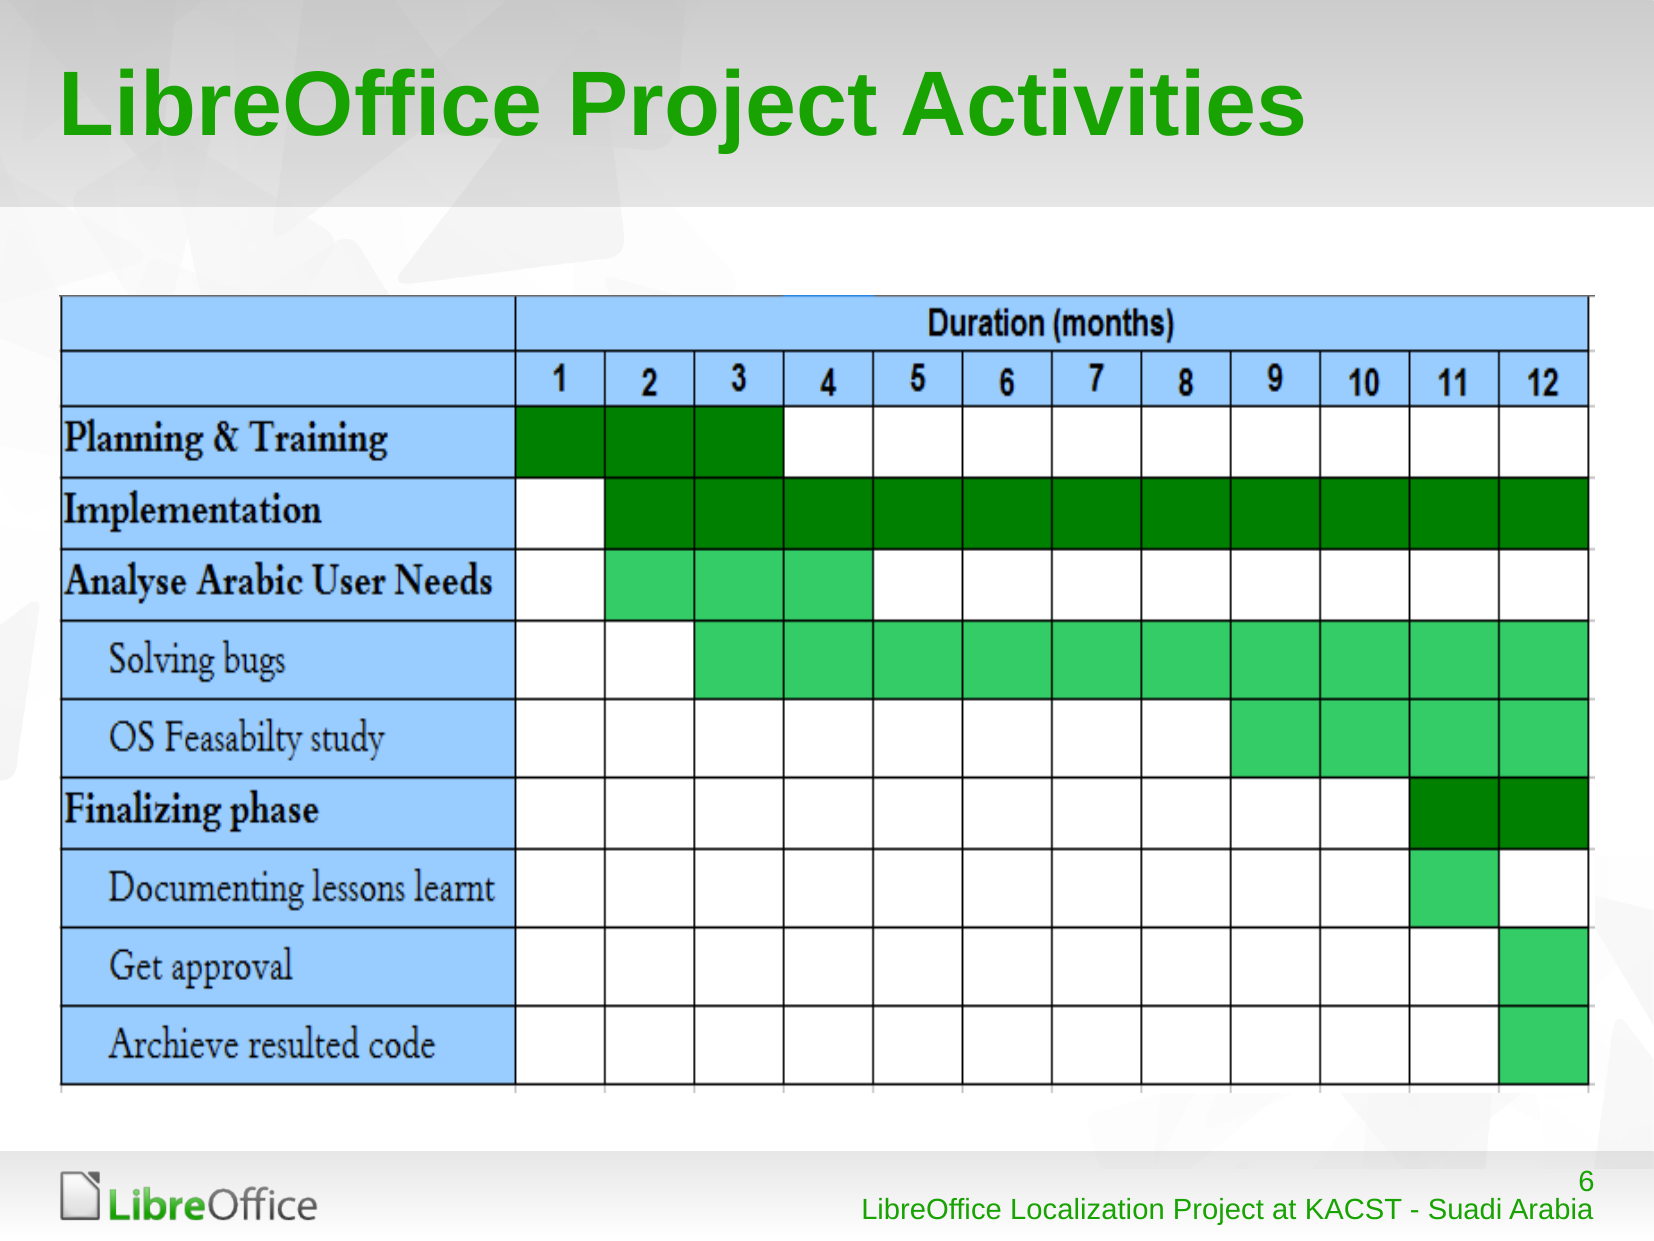

# LibreOffice Project Activities
6
LibreOffice Localization Project at KACST - Suadi Arabia